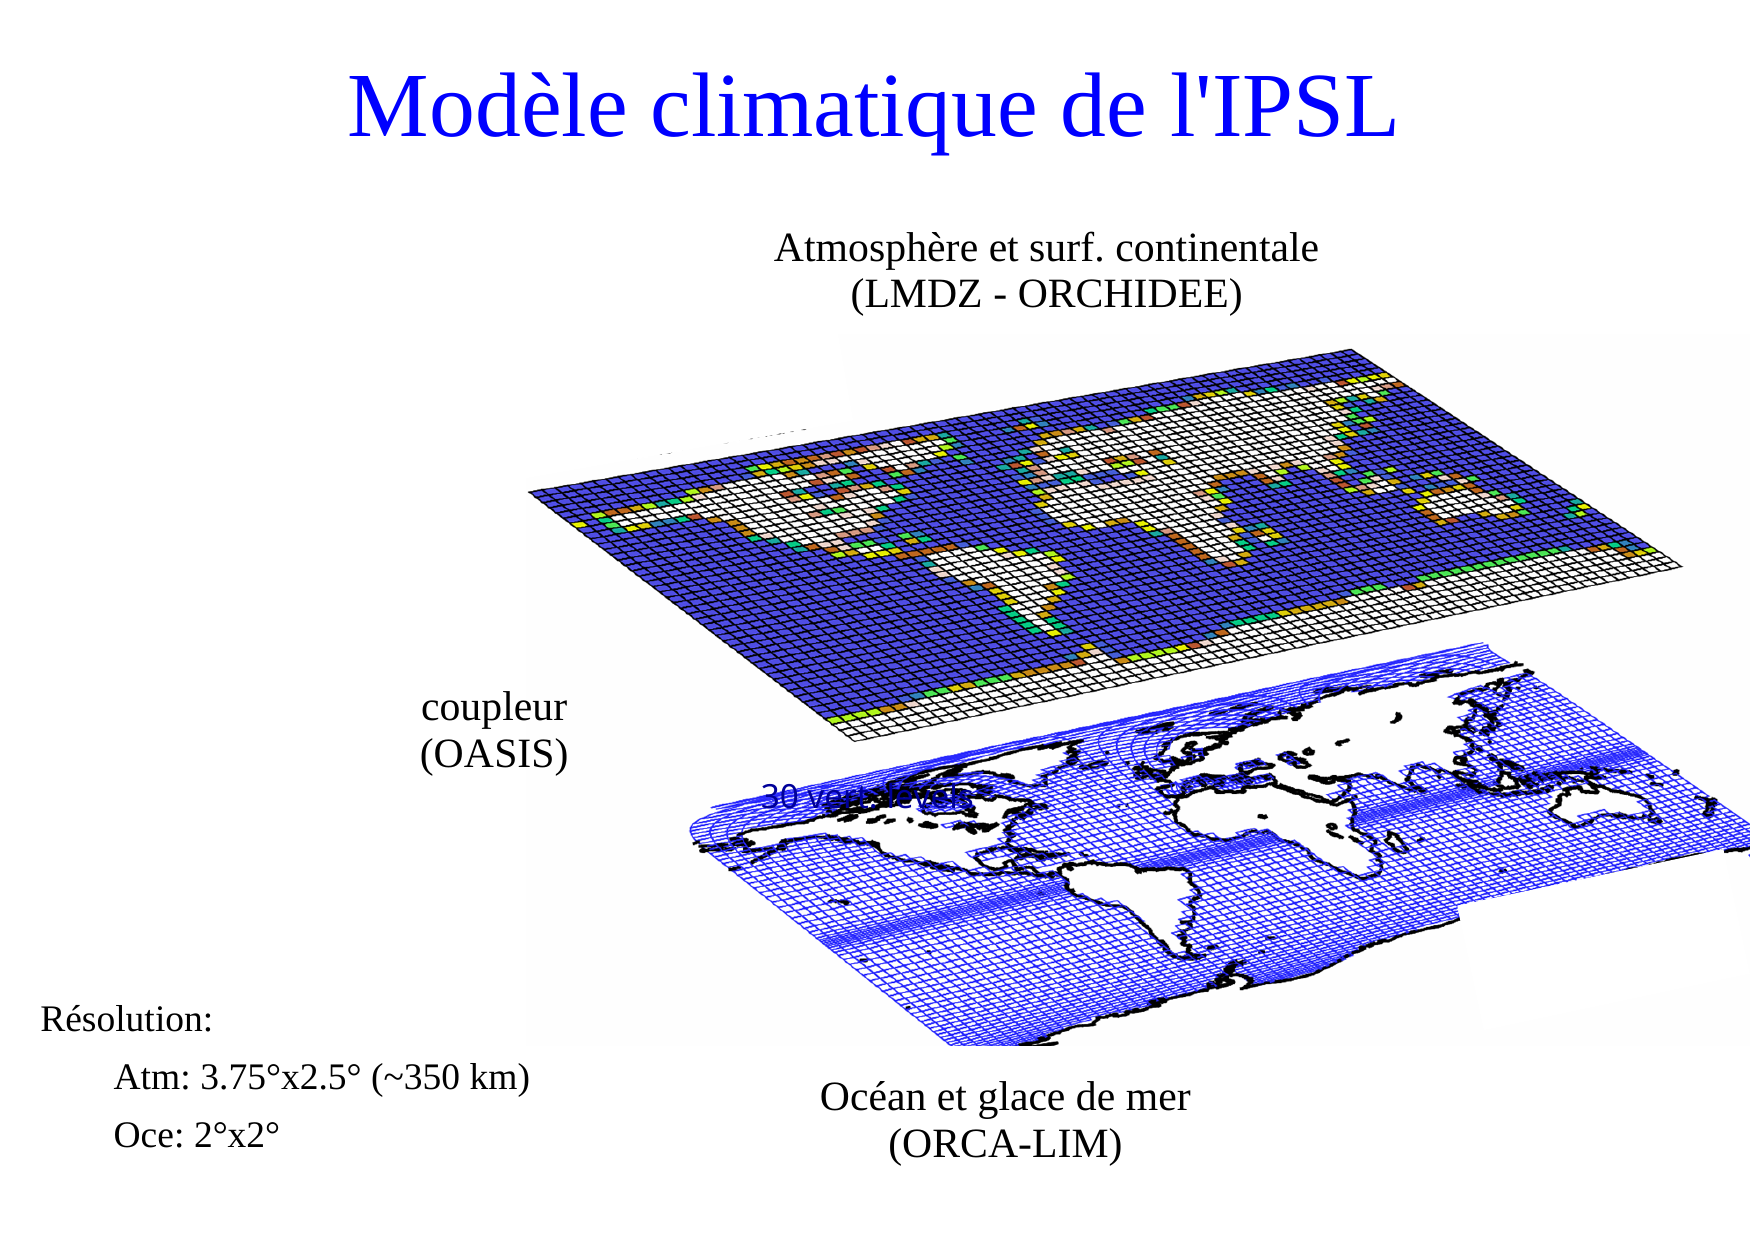

# Modèle climatique de l'IPSL
Atmosphère et surf. continentale
(LMDZ - ORCHIDEE)
19 vert. levels
coupleur
(OASIS)
30 vert. levels
Résolution:
	Atm: 3.75°x2.5° (~350 km)
	Oce: 2°x2°
Océan et glace de mer
(ORCA-LIM)